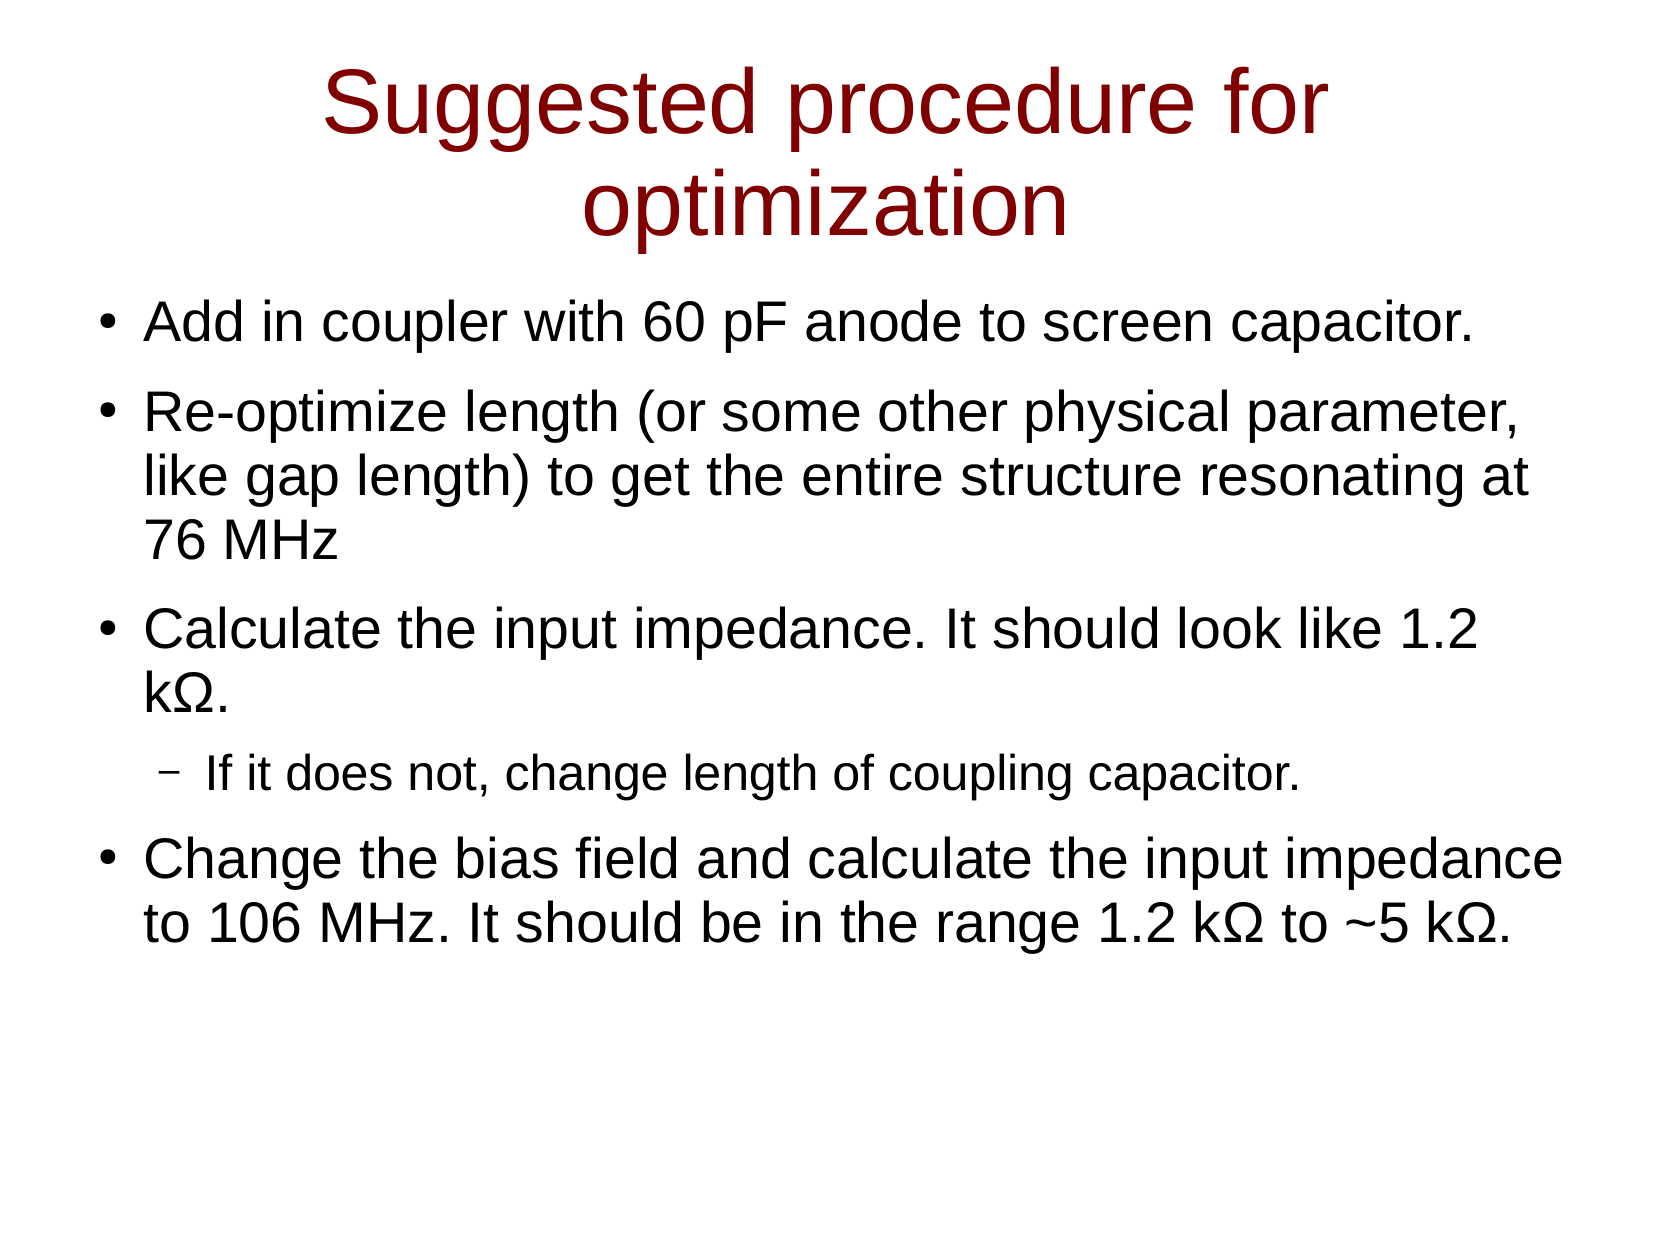

# Suggested procedure for optimization
Add in coupler with 60 pF anode to screen capacitor.
Re-optimize length (or some other physical parameter, like gap length) to get the entire structure resonating at 76 MHz
Calculate the input impedance. It should look like 1.2 kΩ.
If it does not, change length of coupling capacitor.
Change the bias field and calculate the input impedance to 106 MHz. It should be in the range 1.2 kΩ to ~5 kΩ.